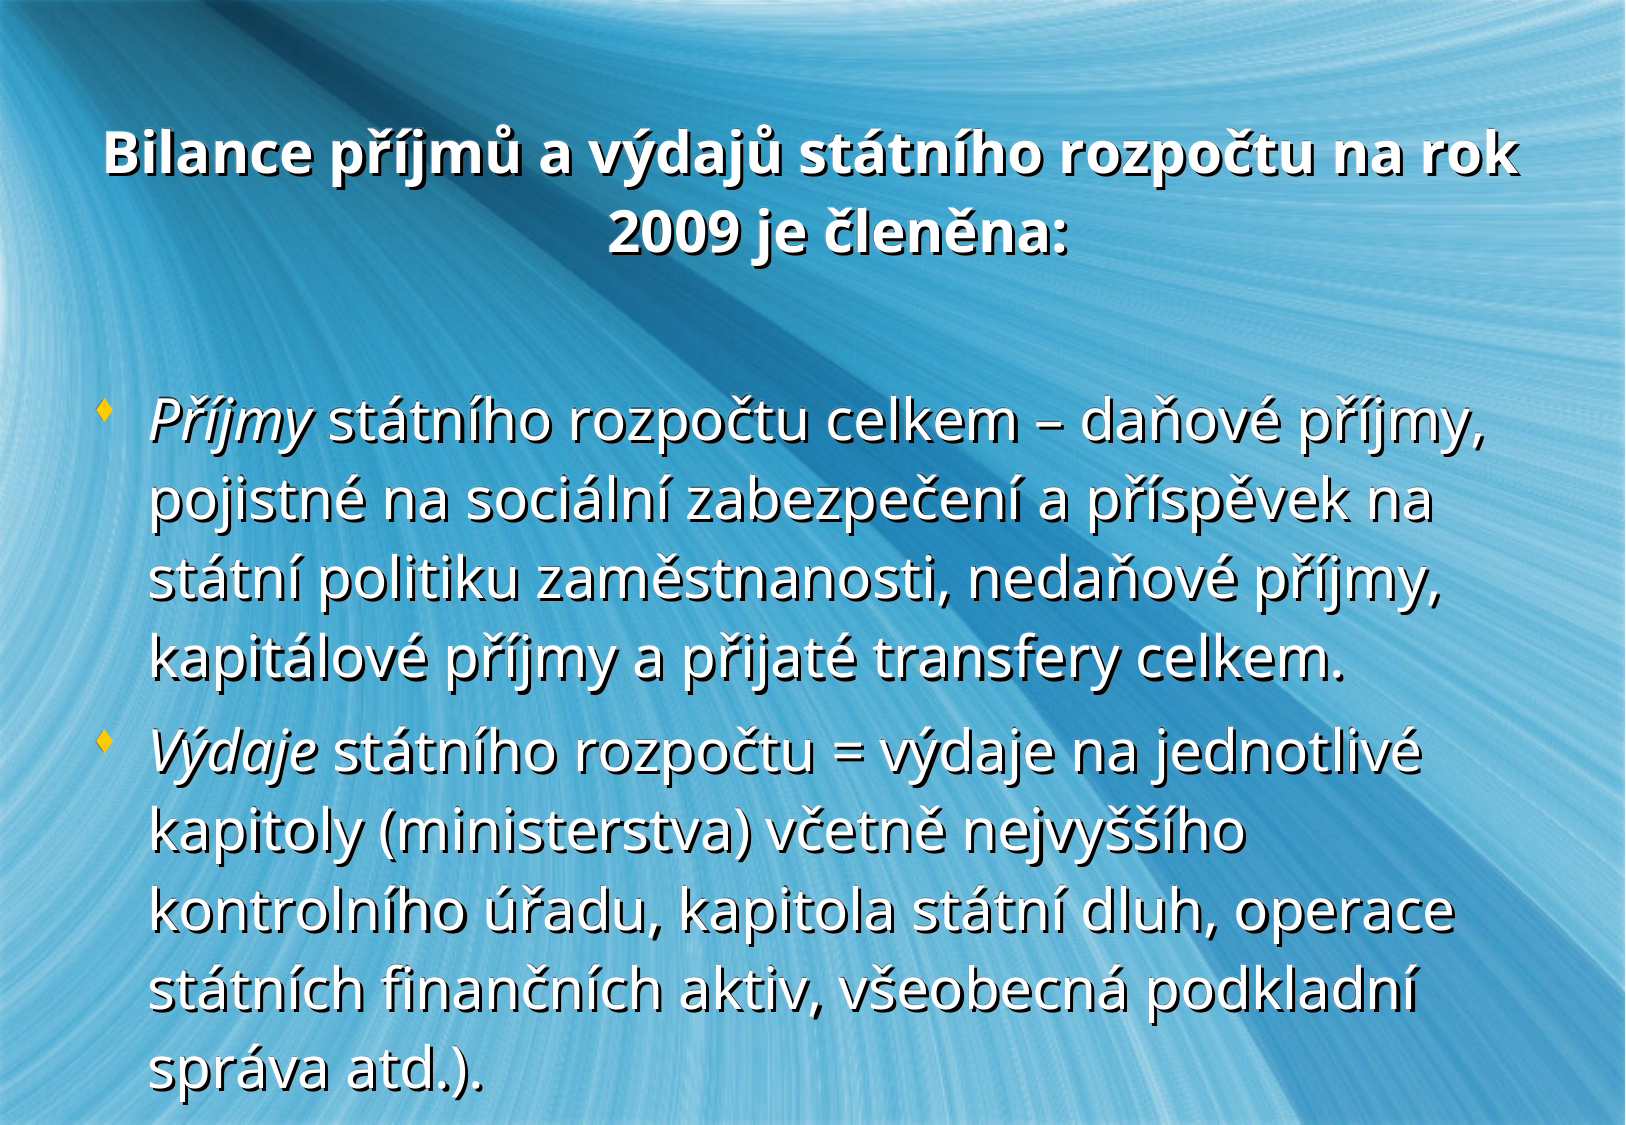

# Bilance příjmů a výdajů státního rozpočtu na rok 2009 je členěna:
Příjmy státního rozpočtu celkem – daňové příjmy, pojistné na sociální zabezpečení a příspěvek na státní politiku zaměstnanosti, nedaňové příjmy, kapitálové příjmy a přijaté transfery celkem.
Výdaje státního rozpočtu = výdaje na jednotlivé kapitoly (ministerstva) včetně nejvyššího kontrolního úřadu, kapitola státní dluh, operace státních finančních aktiv, všeobecná podkladní správa atd.).